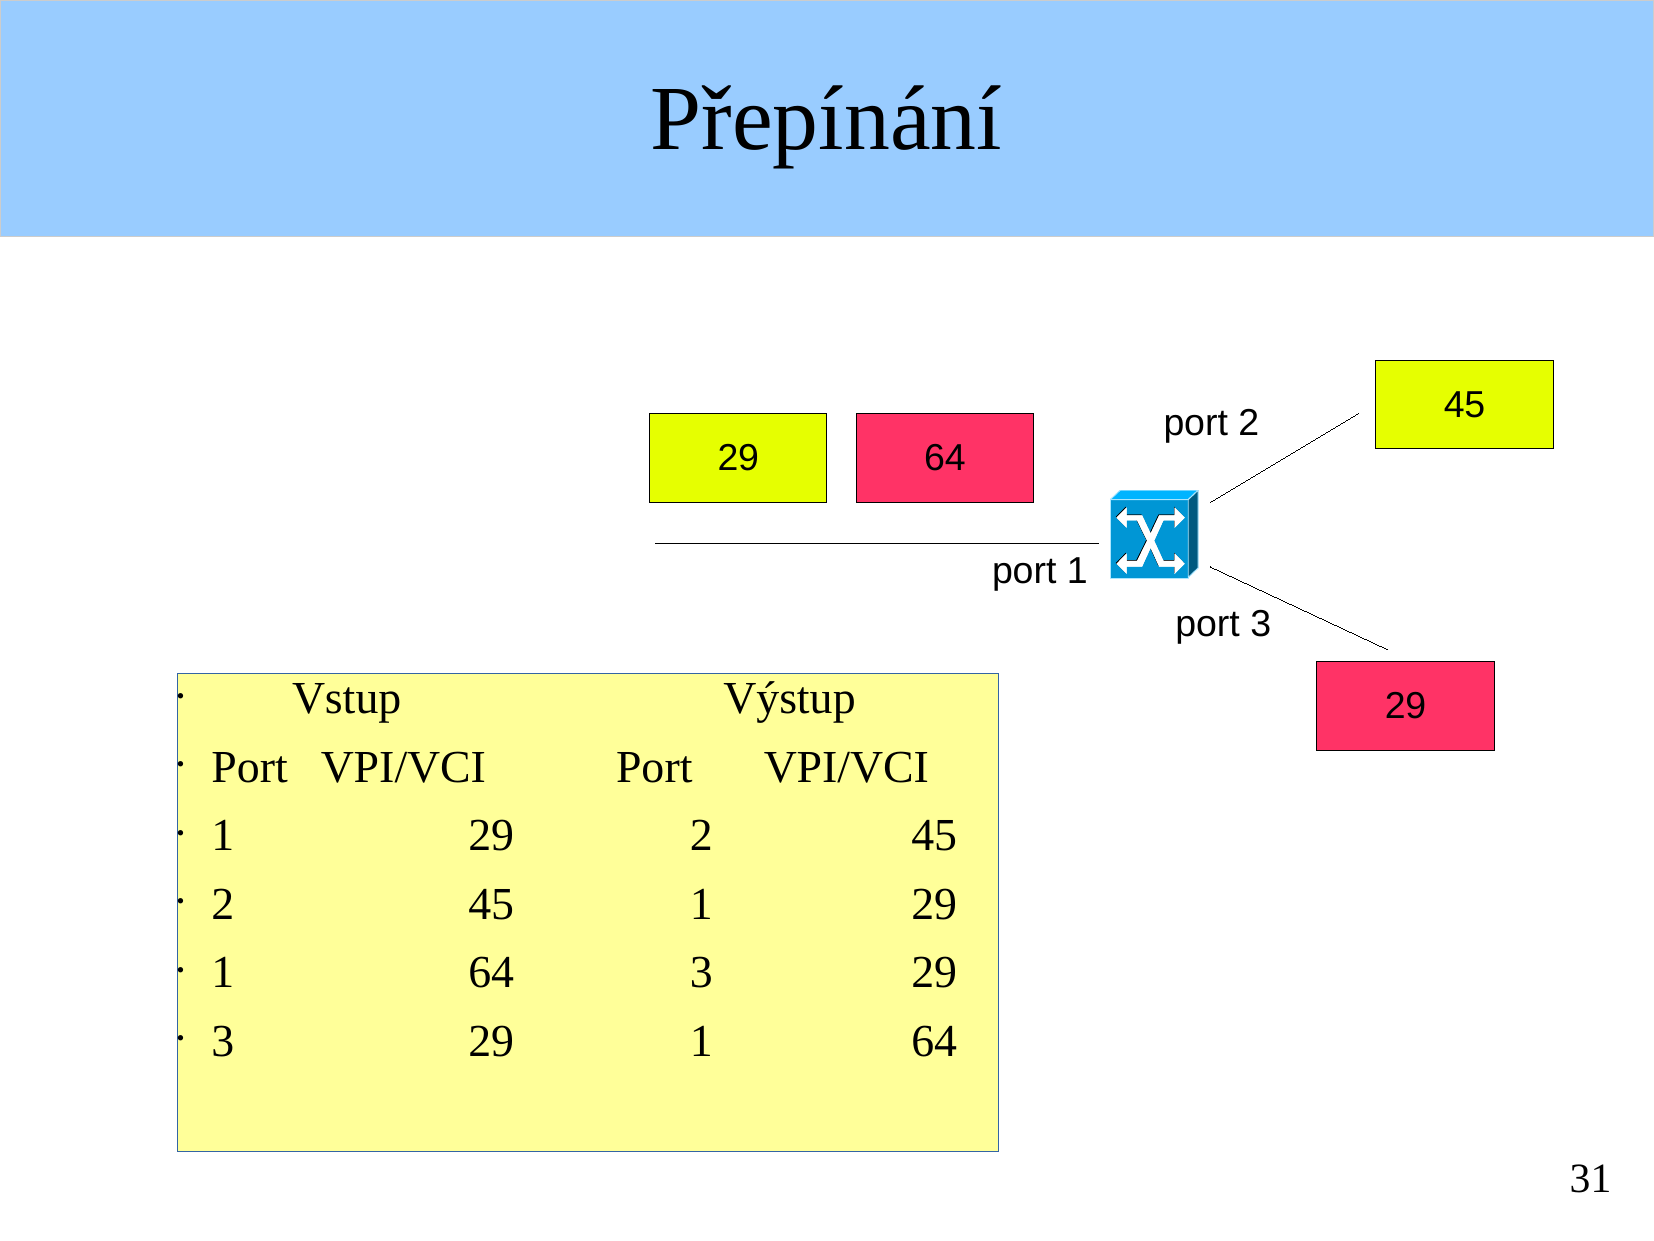

# Přepínání
45
port 2
29
64
port 1
port 3
29
 Vstup Výstup
Port	VPI/VCI		Port	VPI/VCI
1			29			2			45
2			45			1			29
1			64			3			29
3			29			1			64